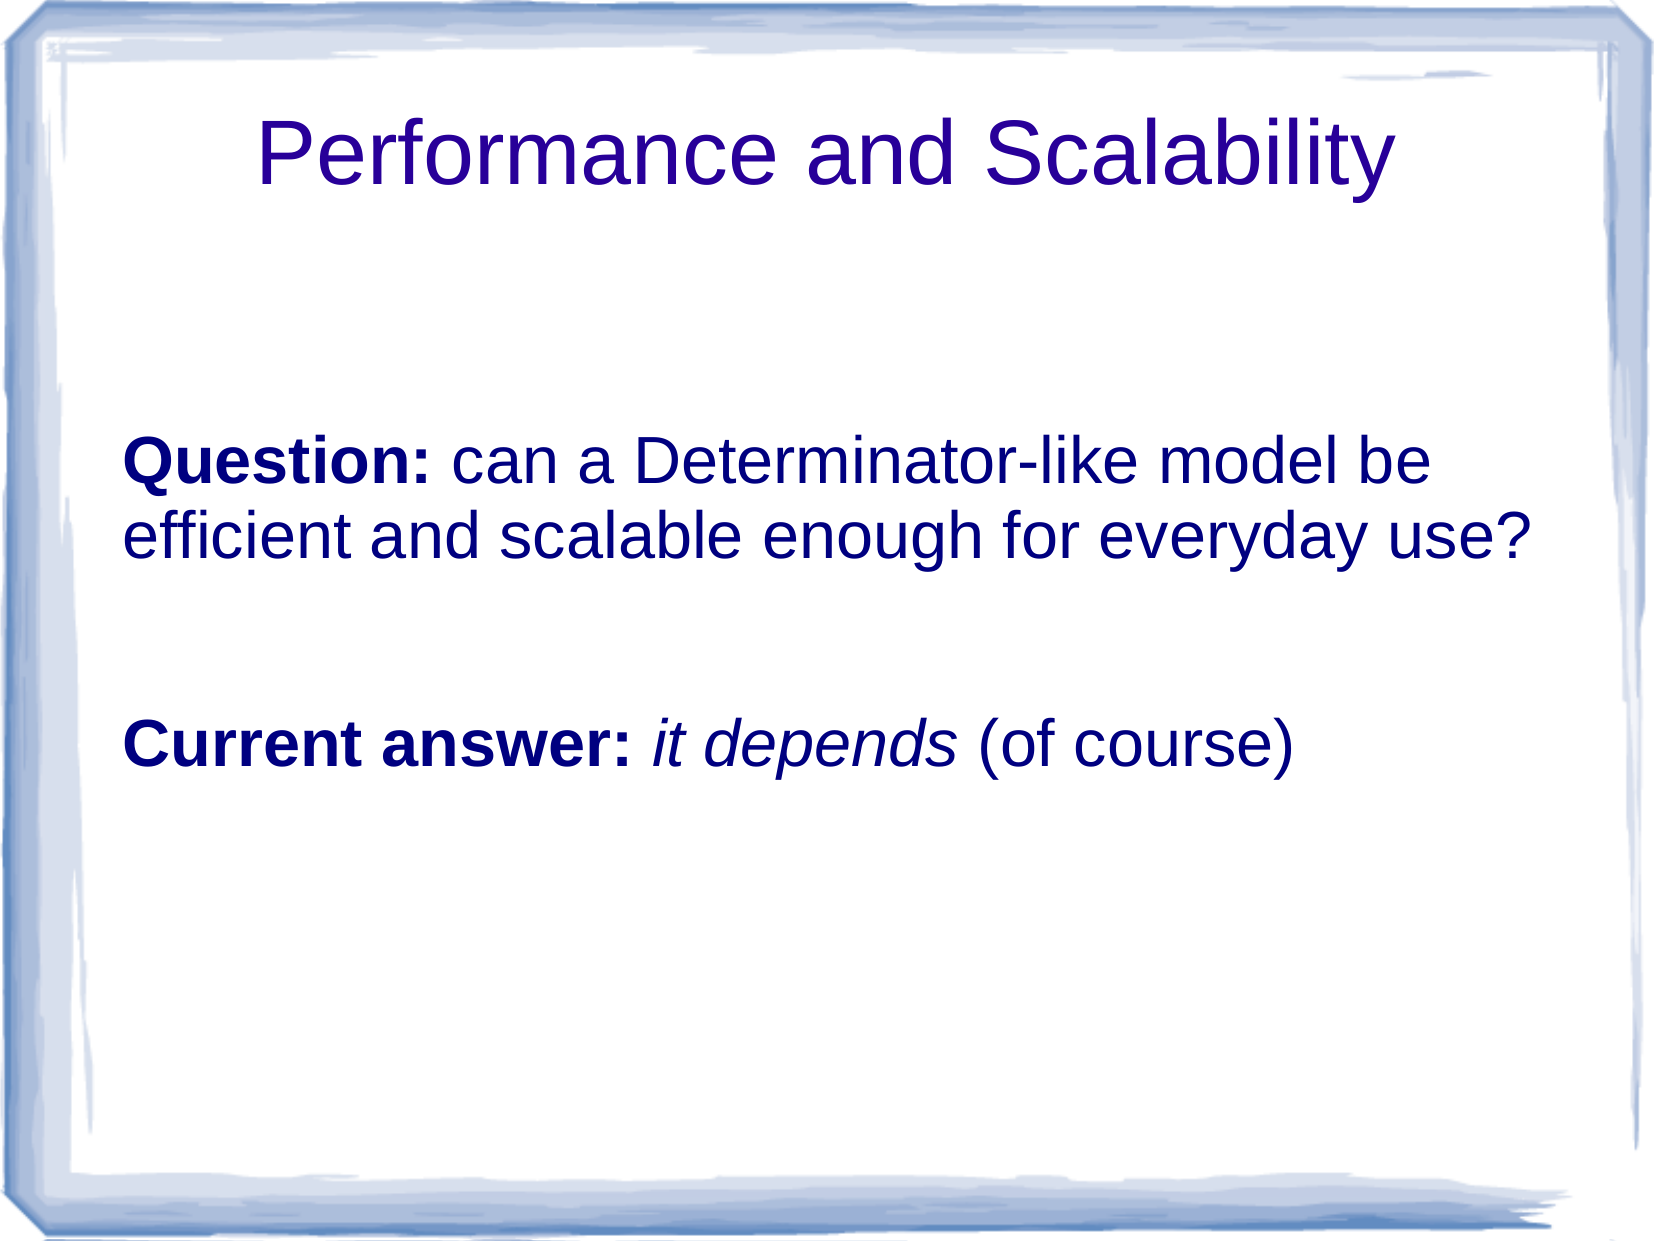

# Performance and Scalability
Question: can a Determinator-like model be efficient and scalable enough for everyday use?
Current answer: it depends (of course)